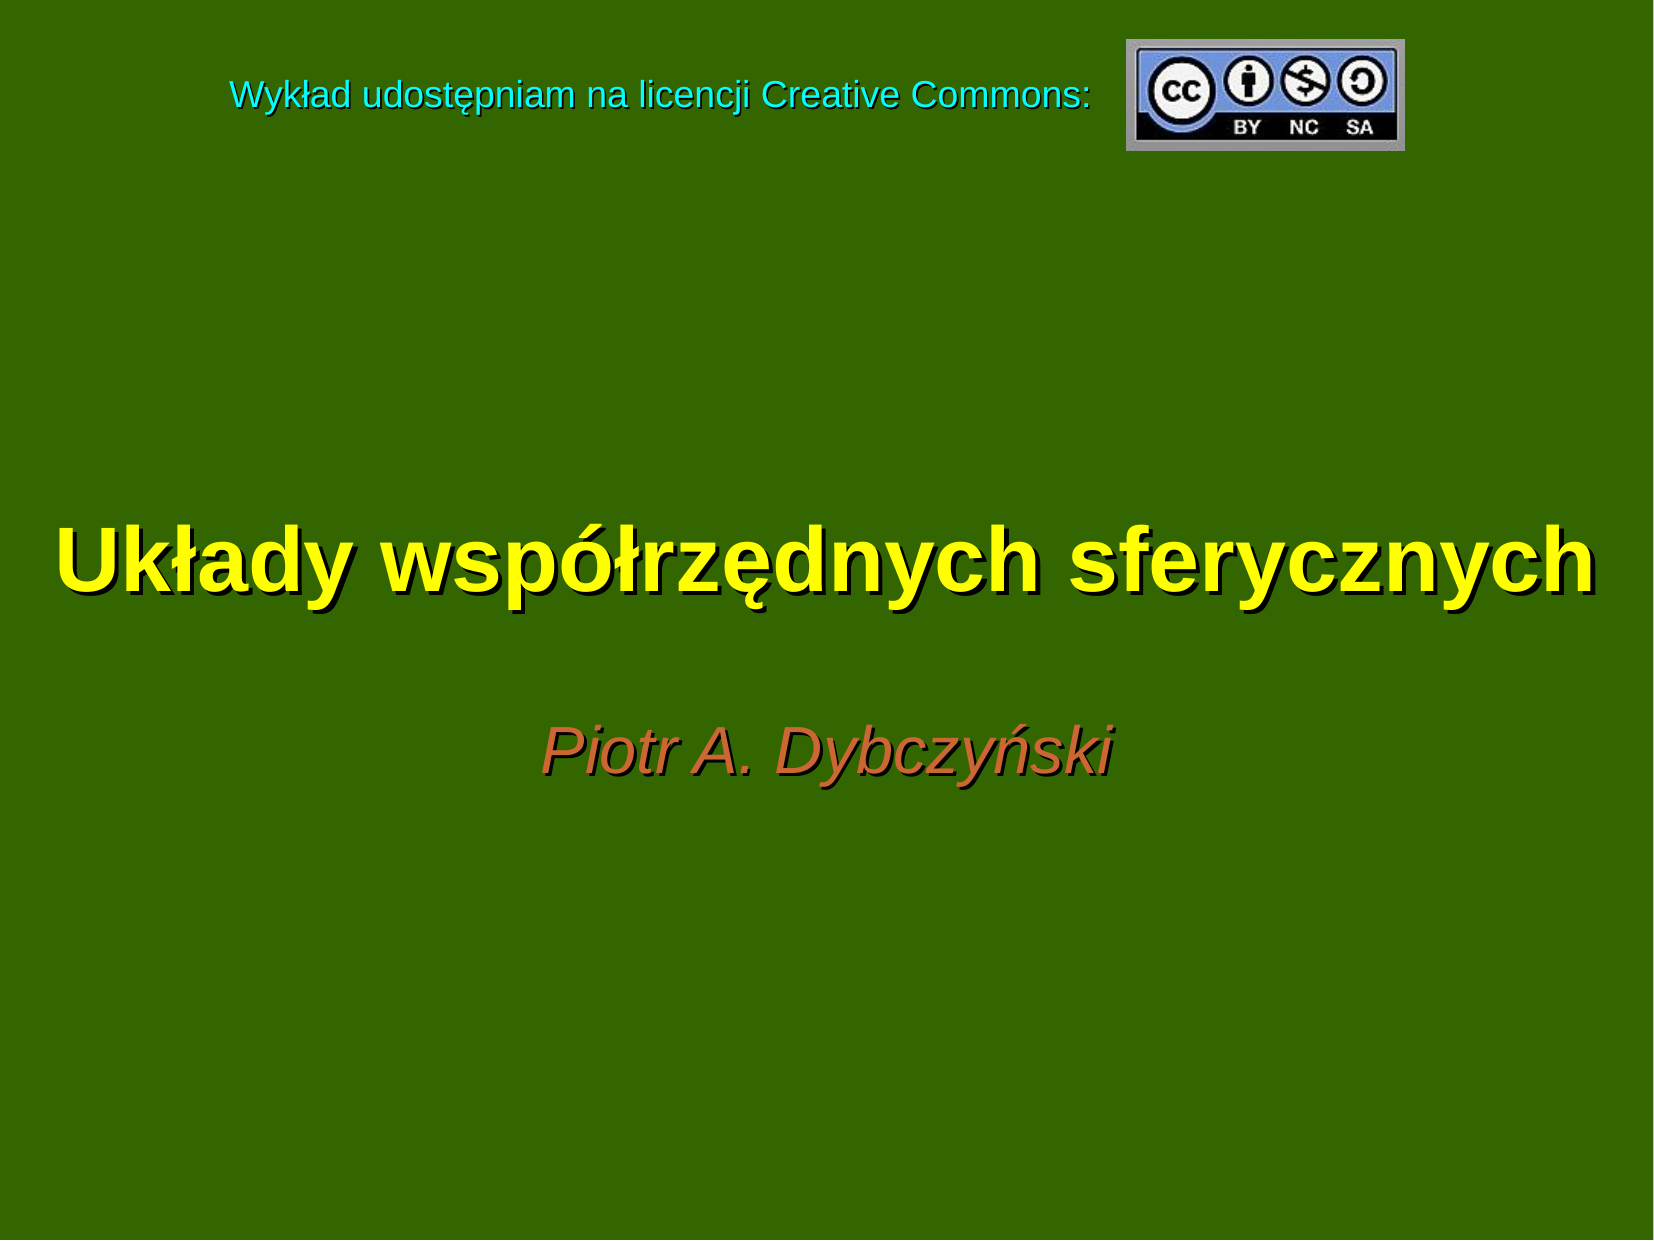

Wykład udostępniam na licencji Creative Commons:
# Układy współrzędnych sferycznych Piotr A. Dybczyński